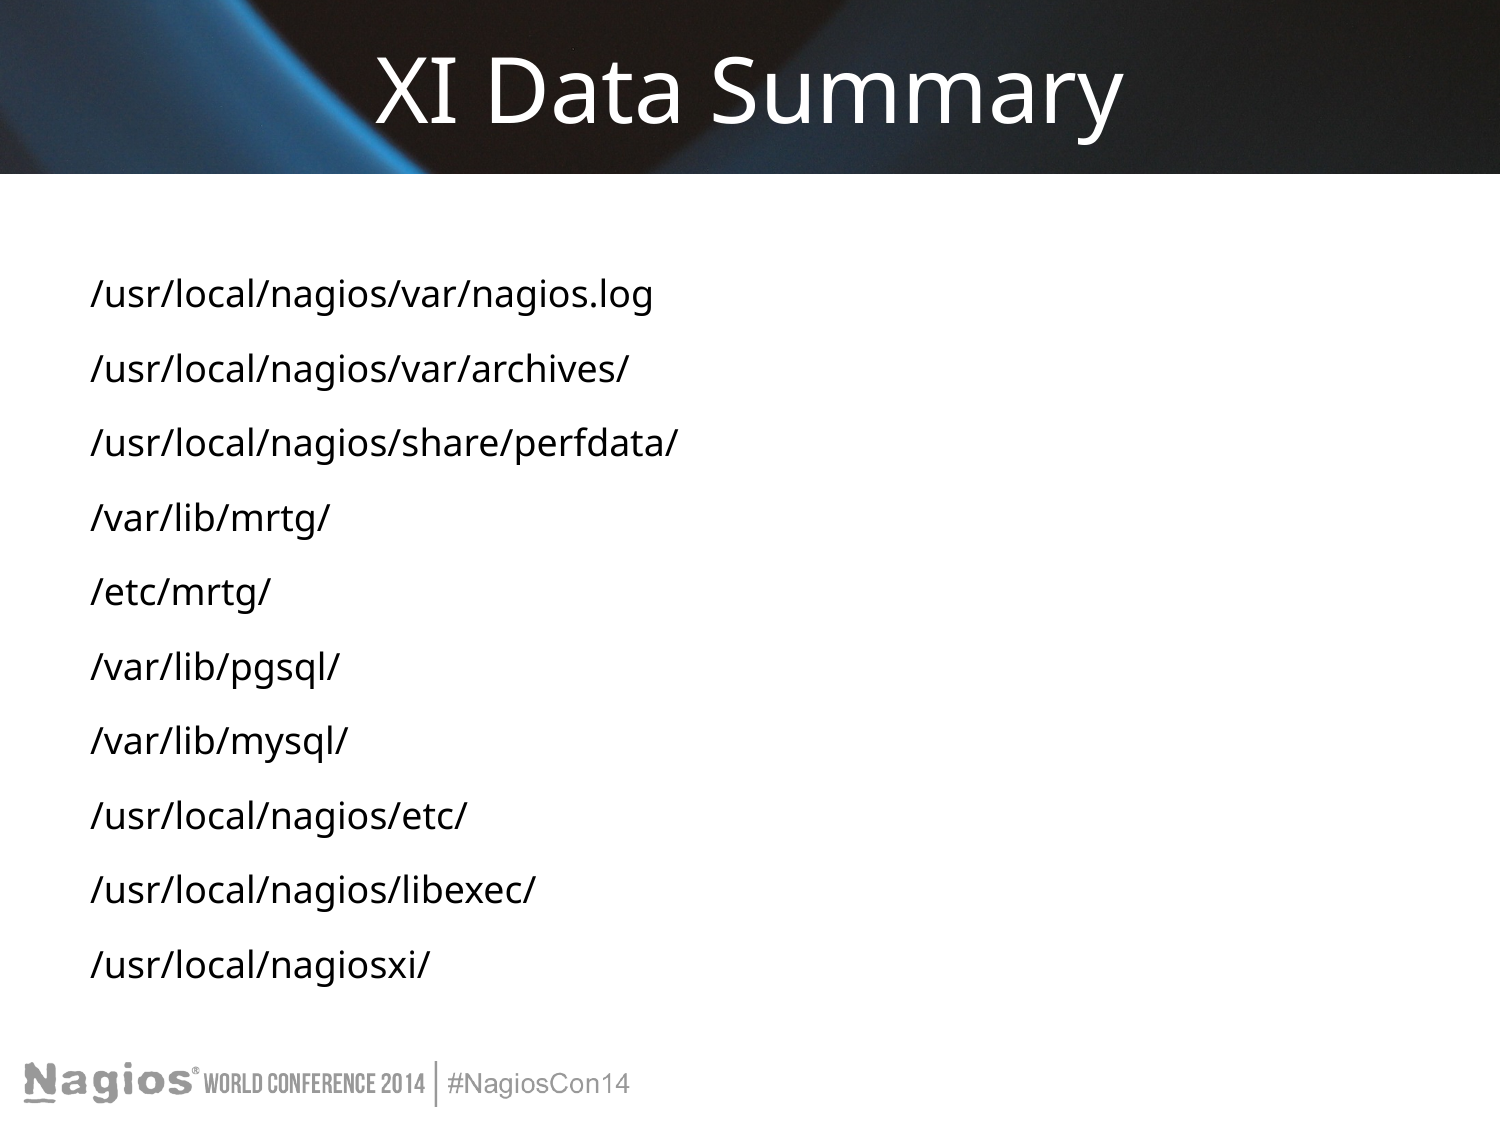

# XI Data Summary
/usr/local/nagios/var/nagios.log
/usr/local/nagios/var/archives/
/usr/local/nagios/share/perfdata/
/var/lib/mrtg/
/etc/mrtg/
/var/lib/pgsql/
/var/lib/mysql/
/usr/local/nagios/etc/
/usr/local/nagios/libexec/
/usr/local/nagiosxi/